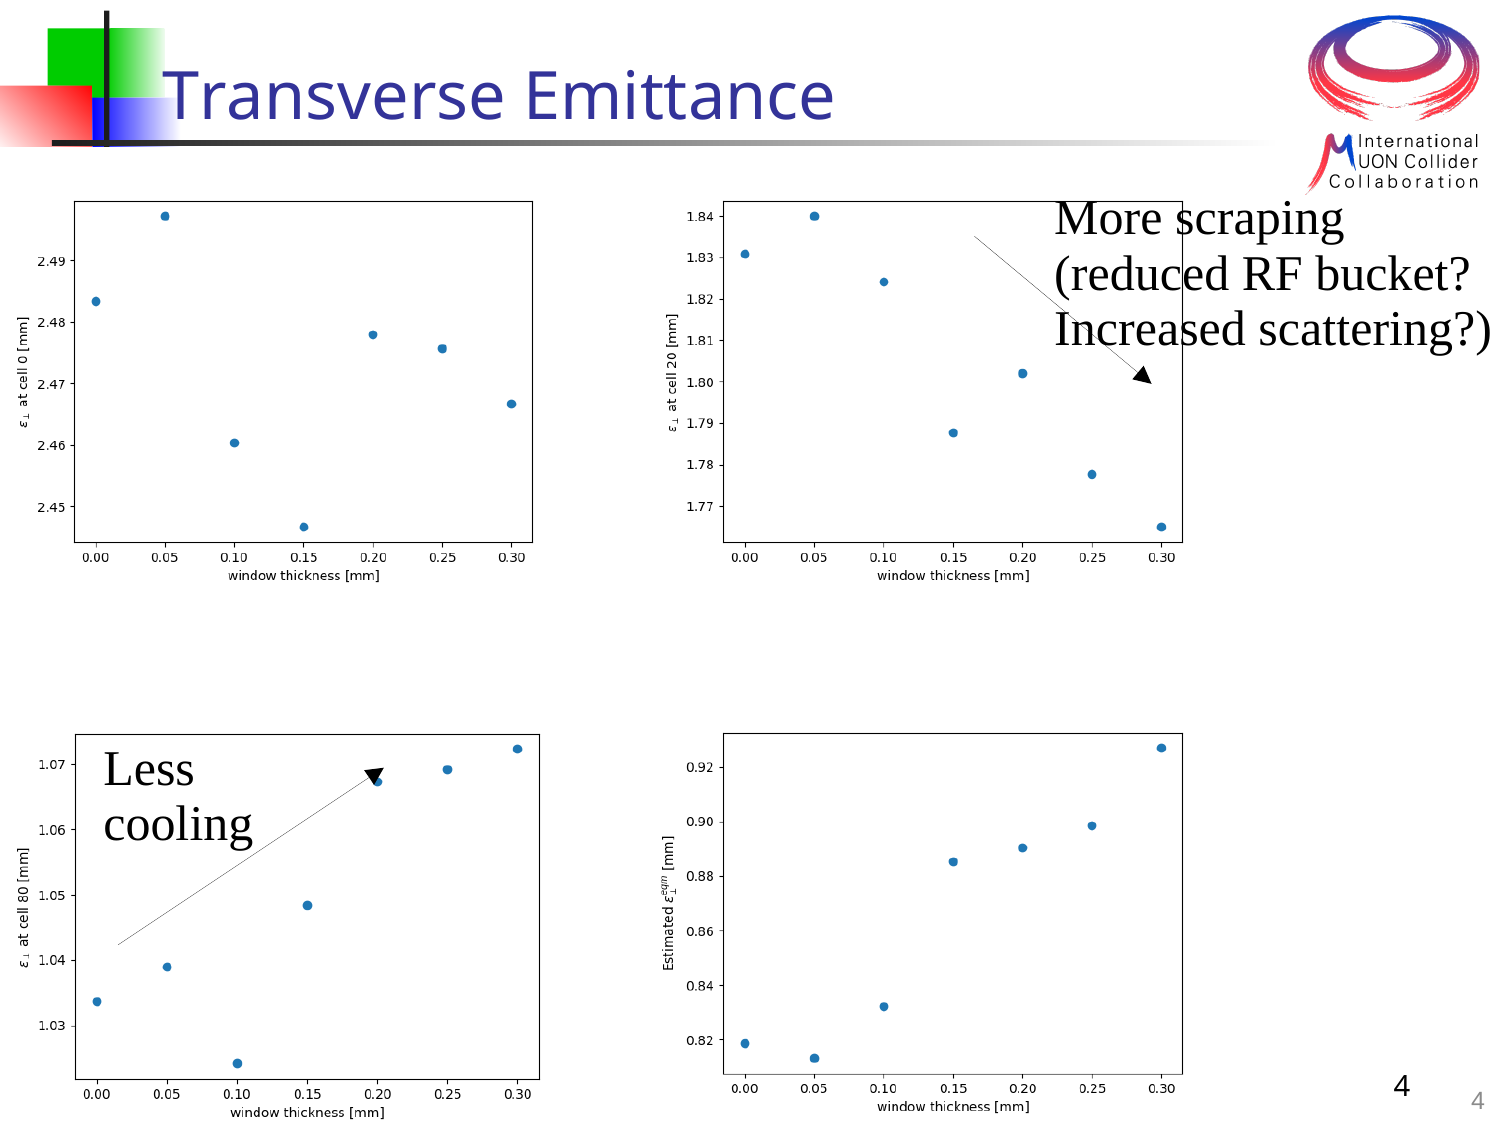

# Transverse Emittance
More scraping
(reduced RF bucket?
Increased scattering?)
Less
cooling
4